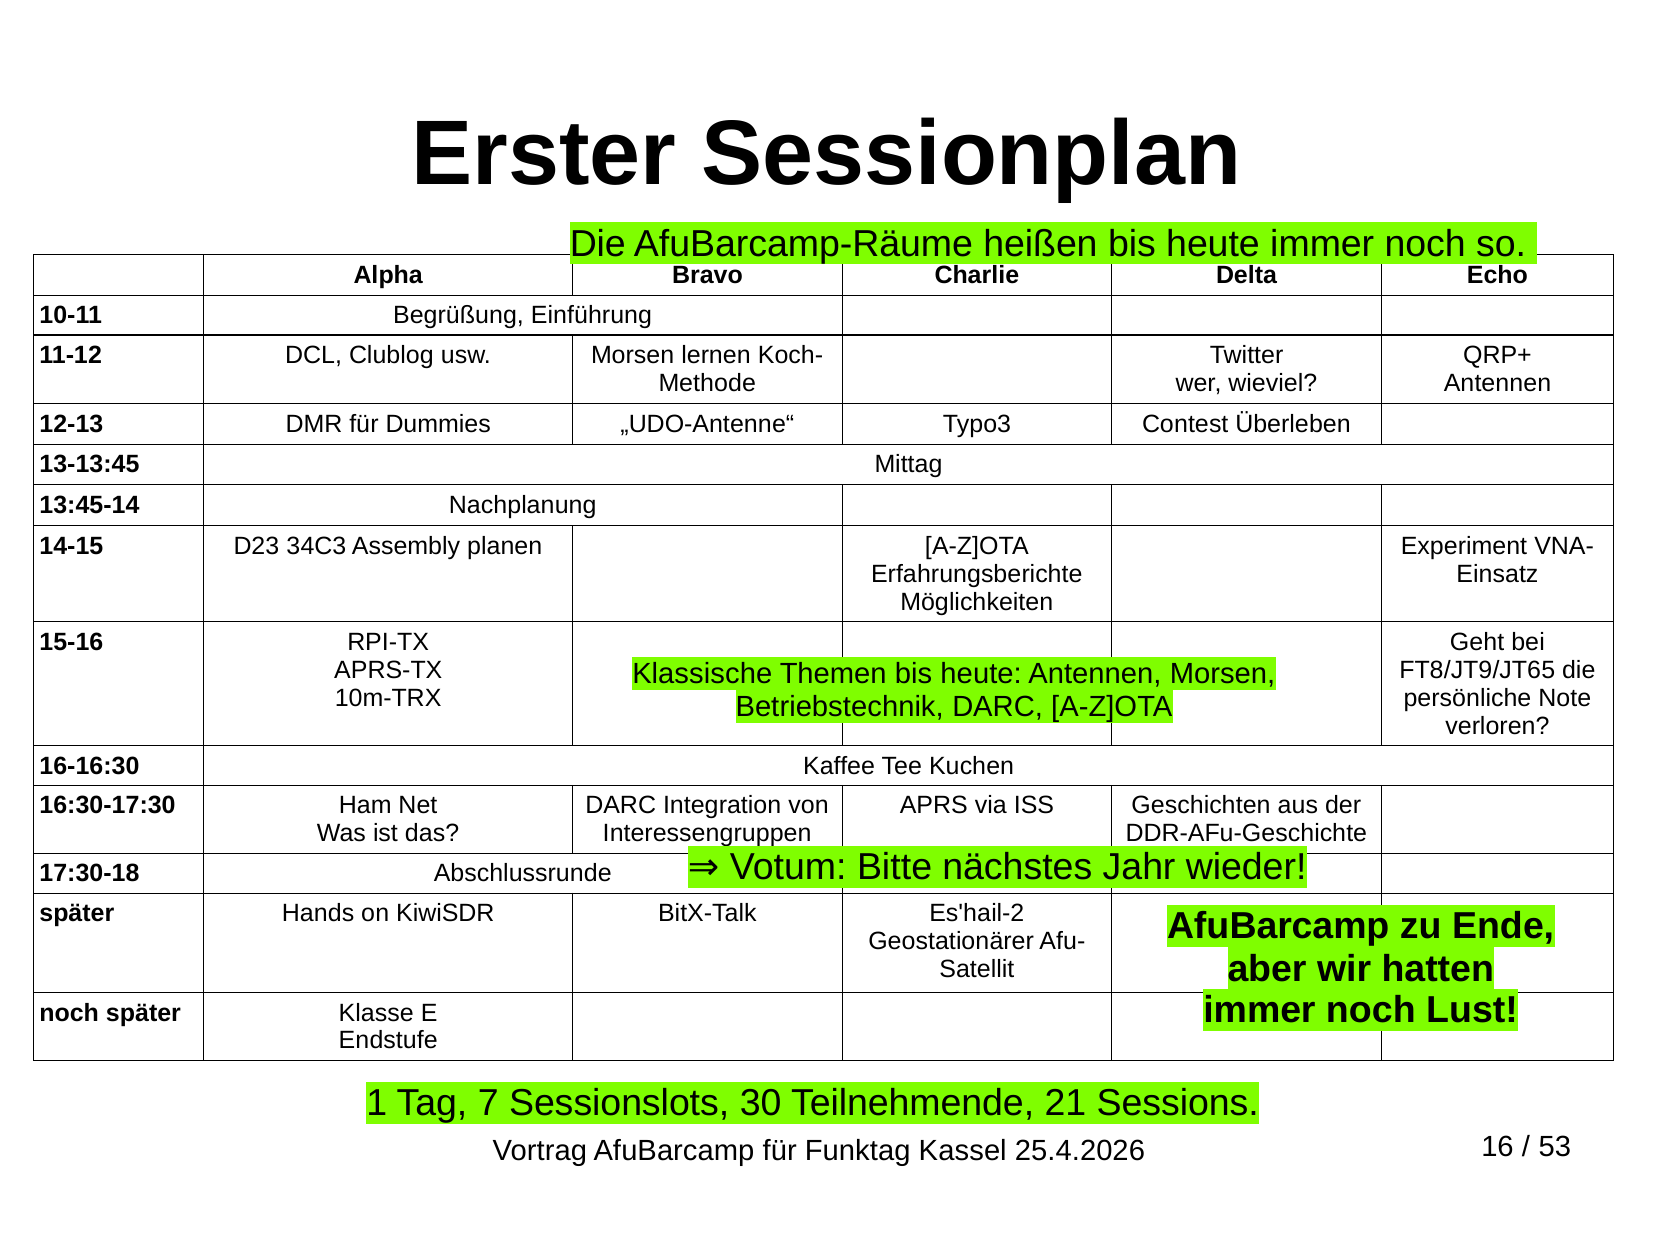

# Erster Sessionplan
Die AfuBarcamp-Räume heißen bis heute immer noch so.
| | Alpha | Bravo | Charlie | Delta | Echo |
| --- | --- | --- | --- | --- | --- |
| 10-11 | Begrüßung, Einführung | | | | |
| 11-12 | DCL, Clublog usw. | Morsen lernen Koch-Methode | | Twitter wer, wieviel? | QRP+ Antennen |
| 12-13 | DMR für Dummies | „UDO-Antenne“ | Typo3 | Contest Überleben | |
| 13-13:45 | Mittag | | | | |
| 13:45-14 | Nachplanung | | | | |
| 14-15 | D23 34C3 Assembly planen | | [A-Z]OTA Erfahrungsberichte Möglichkeiten | | Experiment VNA-Einsatz |
| 15-16 | RPI-TX APRS-TX 10m-TRX | | | | Geht bei FT8/JT9/JT65 die persönliche Note verloren? |
| 16-16:30 | Kaffee Tee Kuchen | | | | |
| 16:30-17:30 | Ham Net Was ist das? | DARC Integration von Interessengruppen | APRS via ISS | Geschichten aus der DDR-AFu-Geschichte | |
| 17:30-18 | Abschlussrunde | | | | |
| später | Hands on KiwiSDR | BitX-Talk | Es'hail-2 Geostationärer Afu-Satellit | | |
| noch später | Klasse E Endstufe | | | | |
Klassische Themen bis heute: Antennen, Morsen,
Betriebstechnik, DARC, [A-Z]OTA
⇒ Votum: Bitte nächstes Jahr wieder!
AfuBarcamp zu Ende,
aber wir hatten
immer noch Lust!
1 Tag, 7 Sessionslots, 30 Teilnehmende, 21 Sessions.